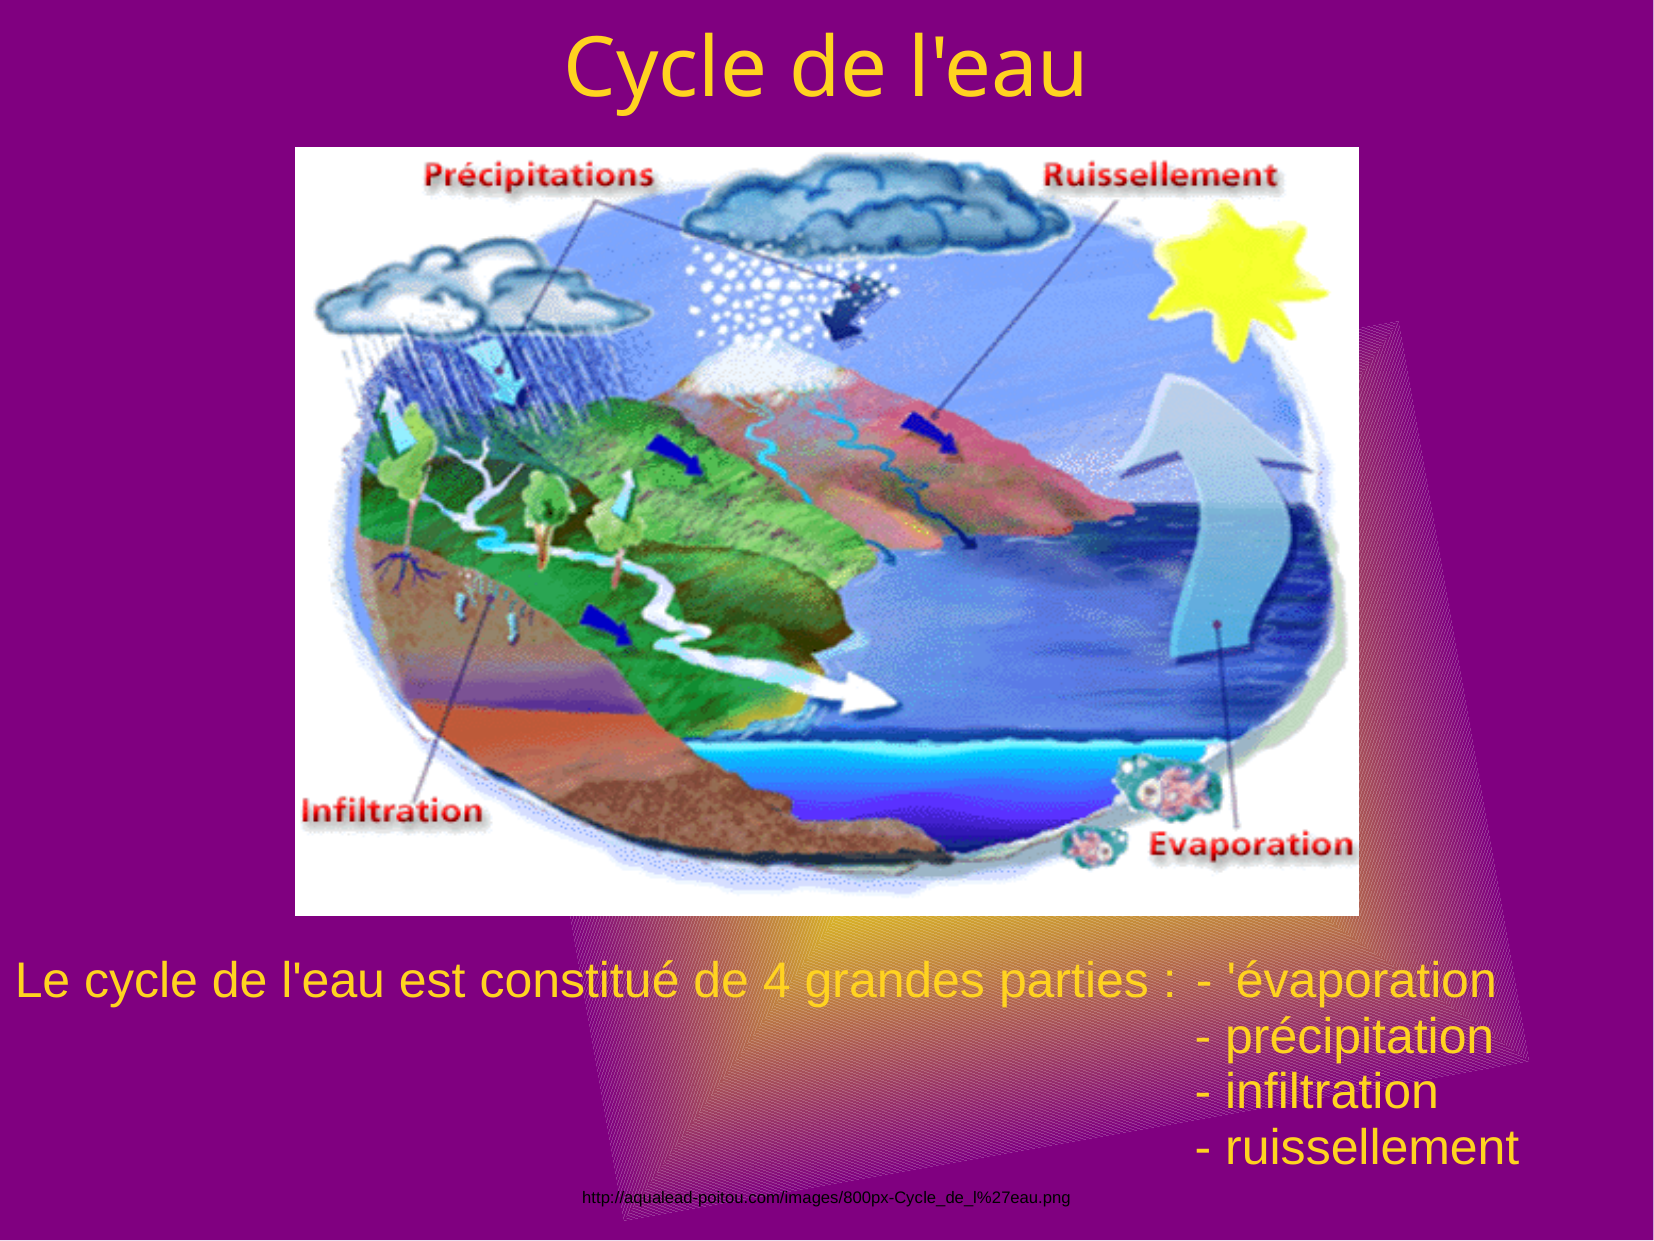

Cycle de l'eau
Le cycle de l'eau est constitué de 4 grandes parties : 	- 'évaporation
												 - précipitation
												 - infiltration
												 - ruissellement
http://aqualead-poitou.com/images/800px-Cycle_de_l%27eau.png